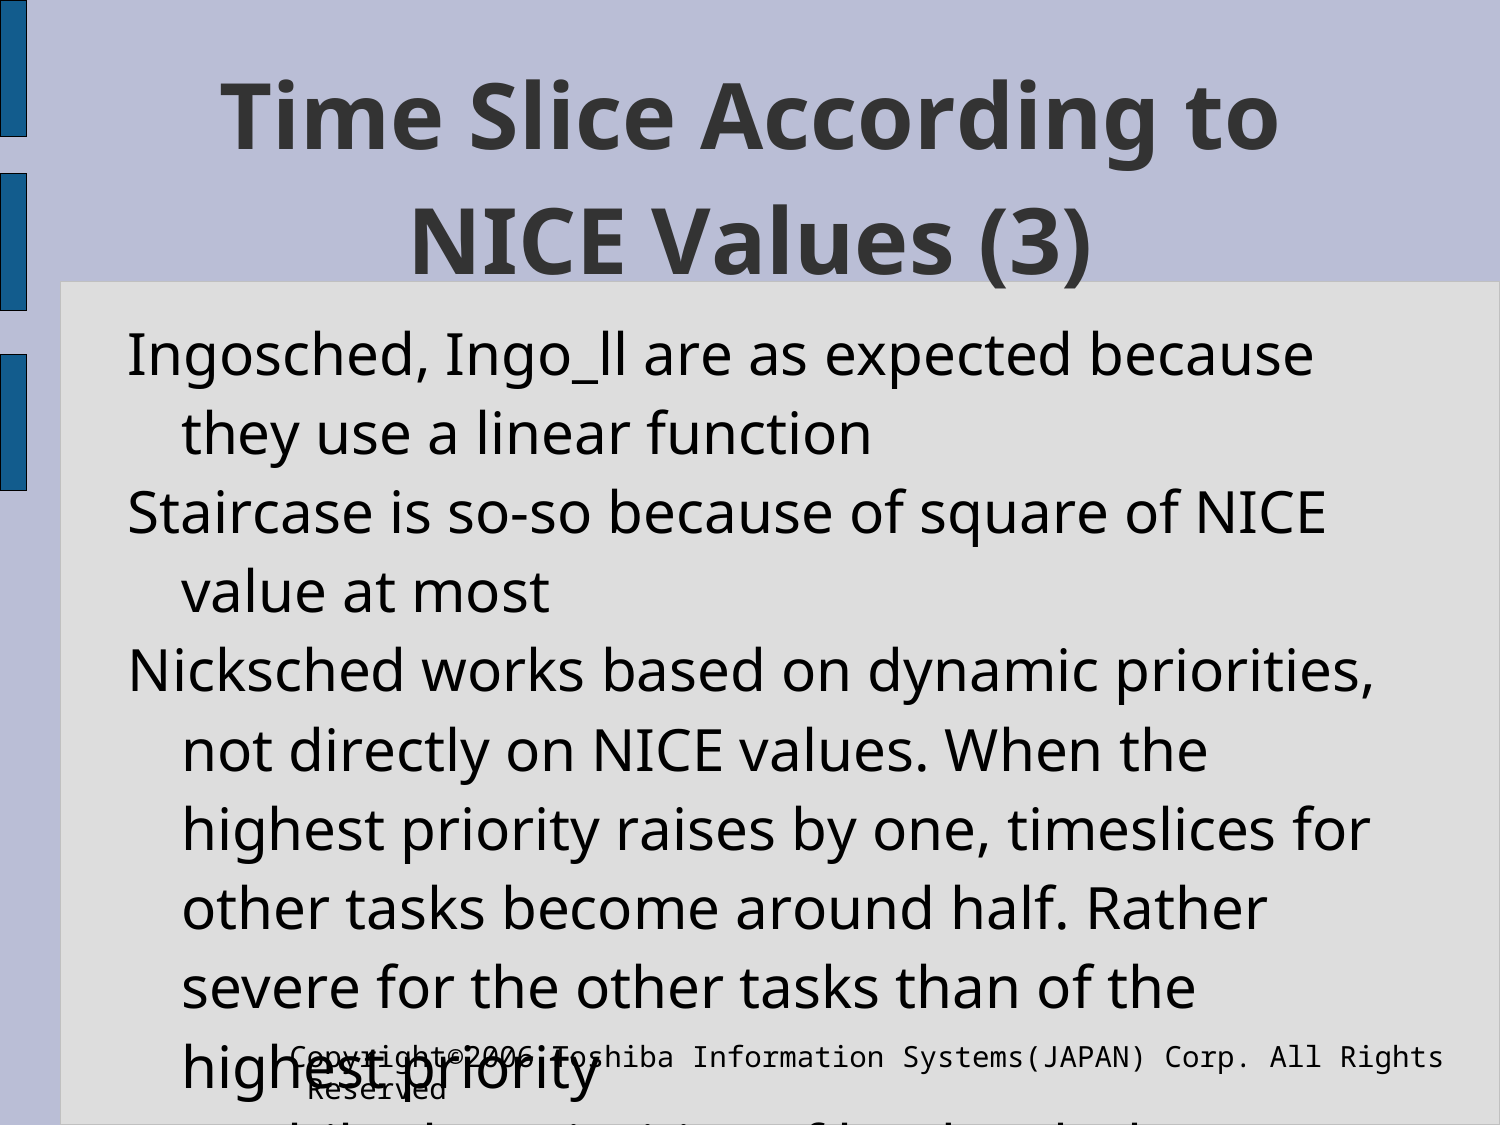

# Time Slice According to NICE Values (3)
Ingosched, Ingo_ll are as expected because they use a linear function
Staircase is so-so because of square of NICE value at most
Nicksched works based on dynamic priorities, not directly on NICE values. When the highest priority raises by one, timeslices for other tasks become around half. Rather severe for the other tasks than of the highest priority
->While the priorities of load tasks kept lowering, the measured task kept getting more, so the load tasks might hardly be able to run?
Copyright©2006 Toshiba Information Systems(JAPAN) Corp. All Rights Reserved